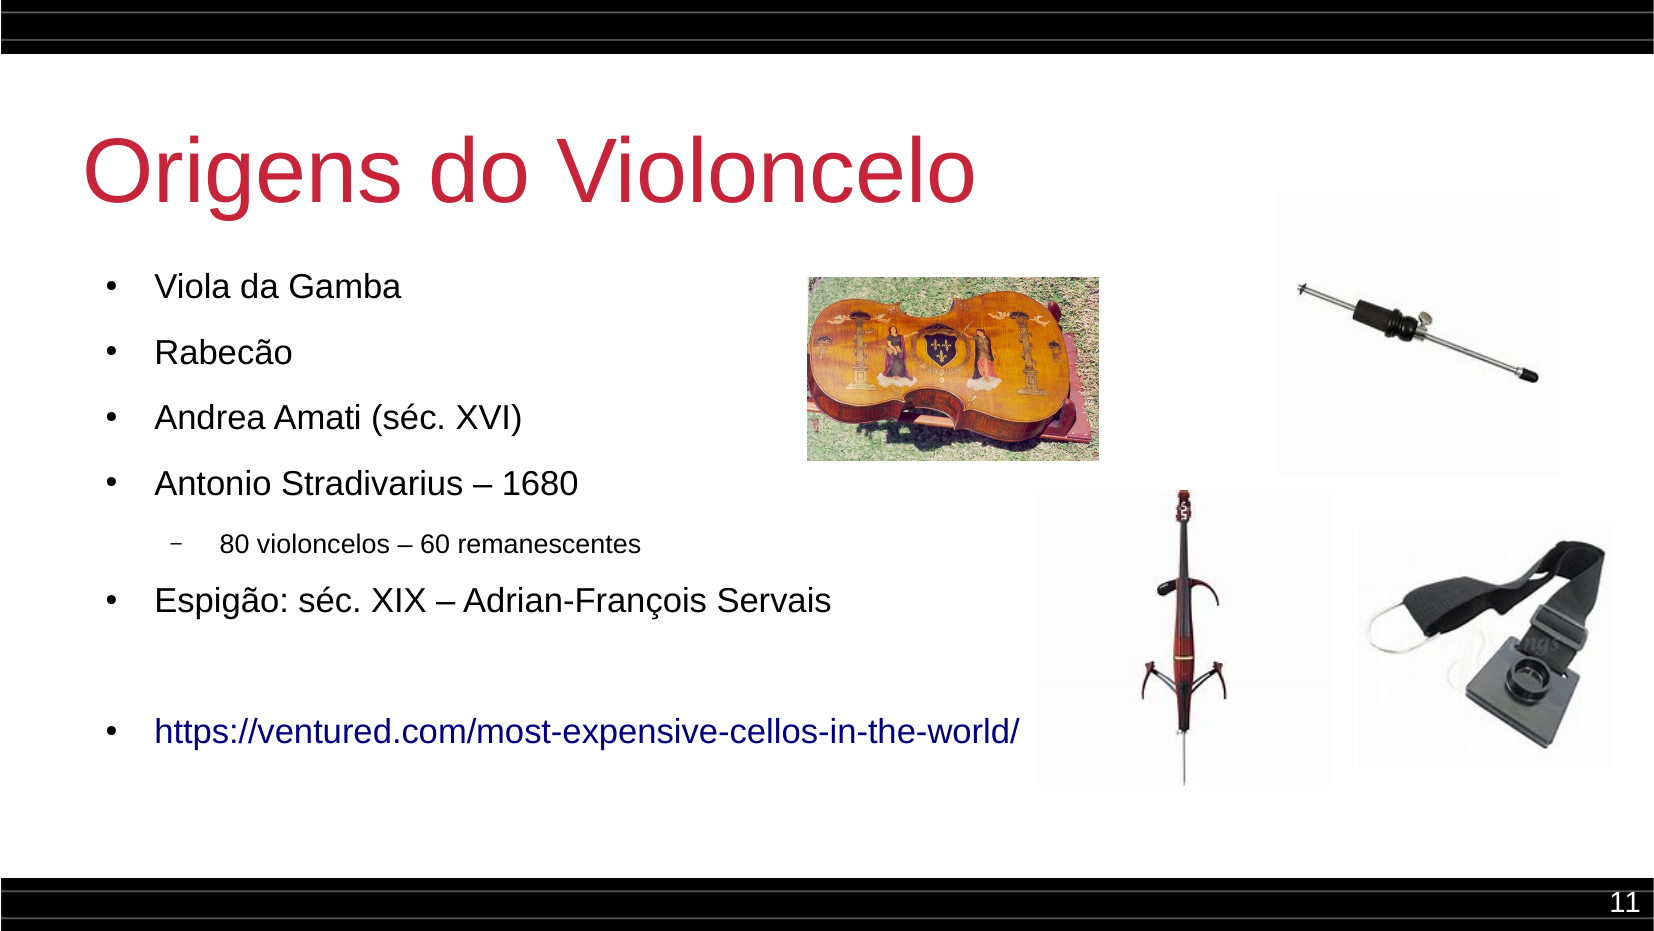

# Origens do Violoncelo
Viola da Gamba
Rabecão
Andrea Amati (séc. XVI)
Antonio Stradivarius – 1680
80 violoncelos – 60 remanescentes
Espigão: séc. XIX – Adrian-François Servais
https://ventured.com/most-expensive-cellos-in-the-world/